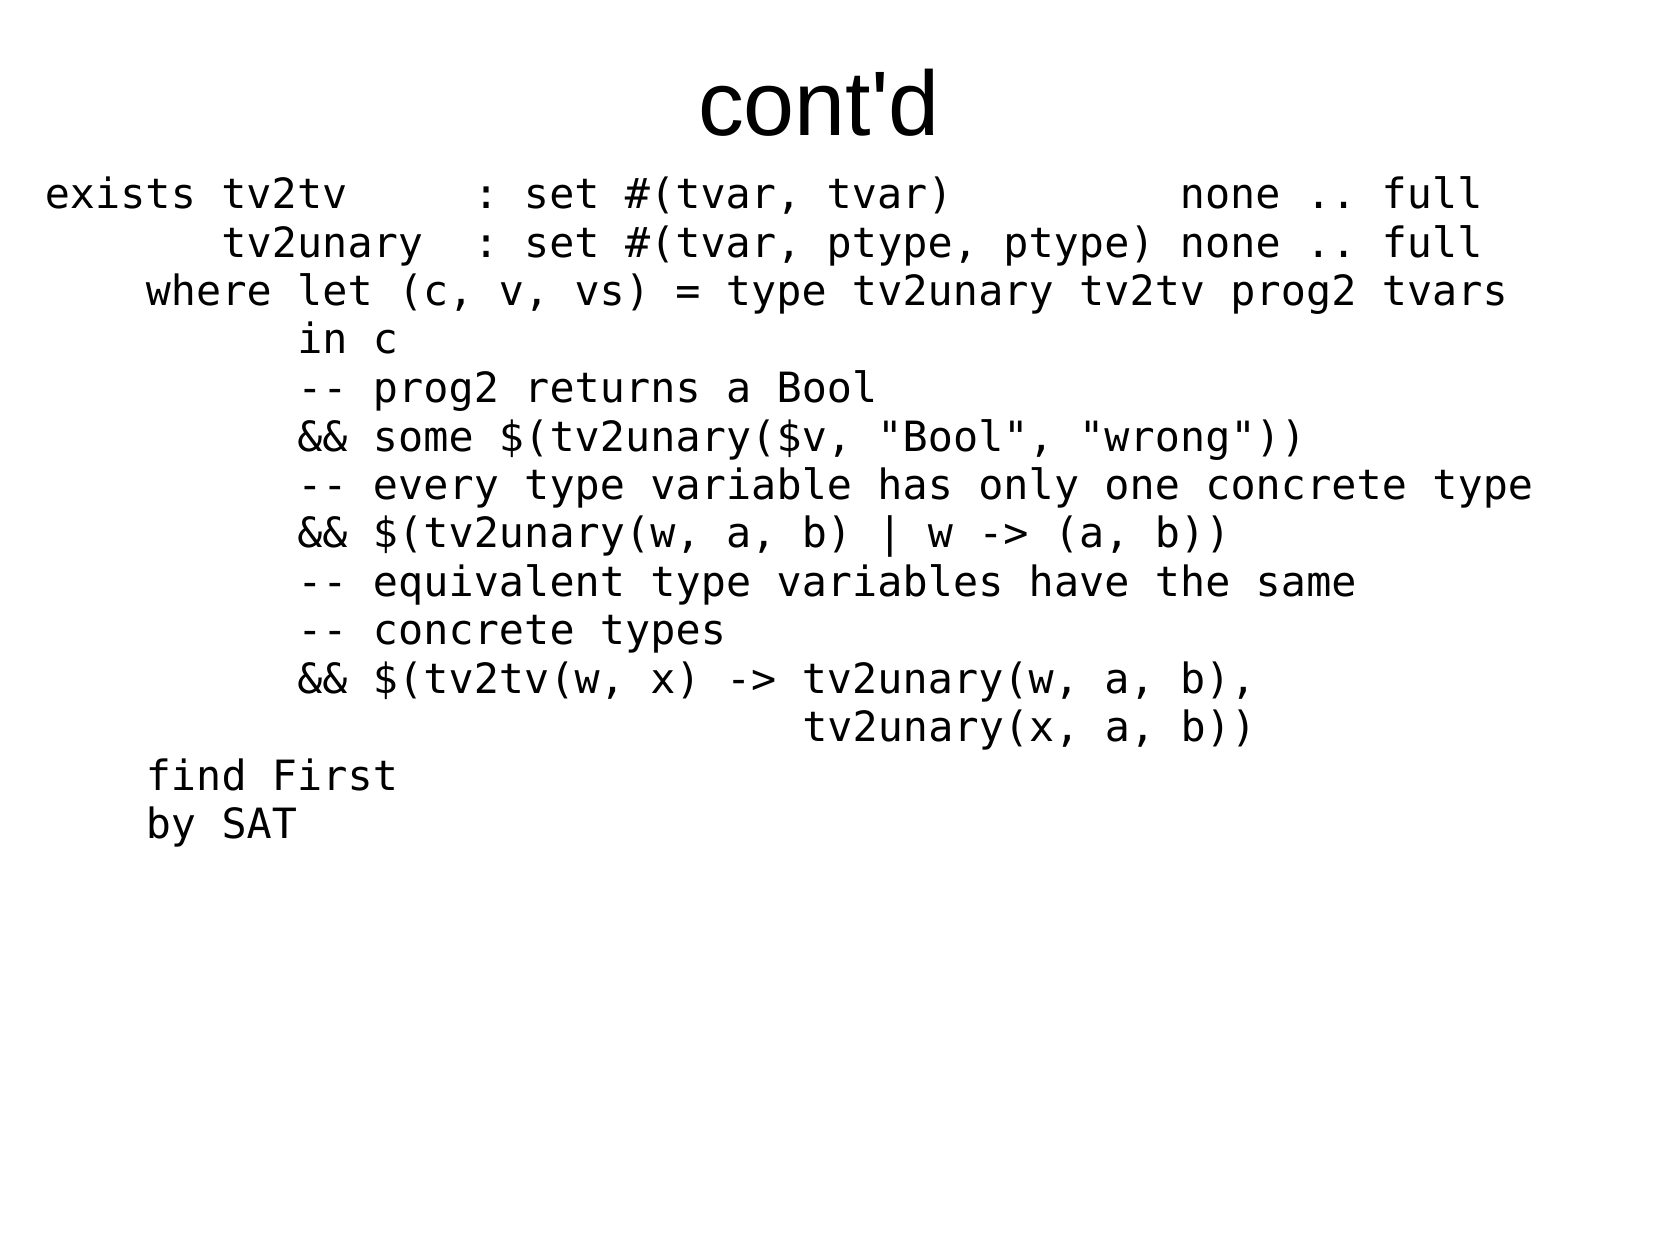

# cont'd
exists tv2tv : set #(tvar, tvar) none .. full
 tv2unary : set #(tvar, ptype, ptype) none .. full
 where let (c, v, vs) = type tv2unary tv2tv prog2 tvars
 in c
 -- prog2 returns a Bool
 && some $(tv2unary($v, "Bool", "wrong"))
 -- every type variable has only one concrete type
 && $(tv2unary(w, a, b) | w -> (a, b))
 -- equivalent type variables have the same
 -- concrete types
 && $(tv2tv(w, x) -> tv2unary(w, a, b),
 tv2unary(x, a, b))
 find First
 by SAT